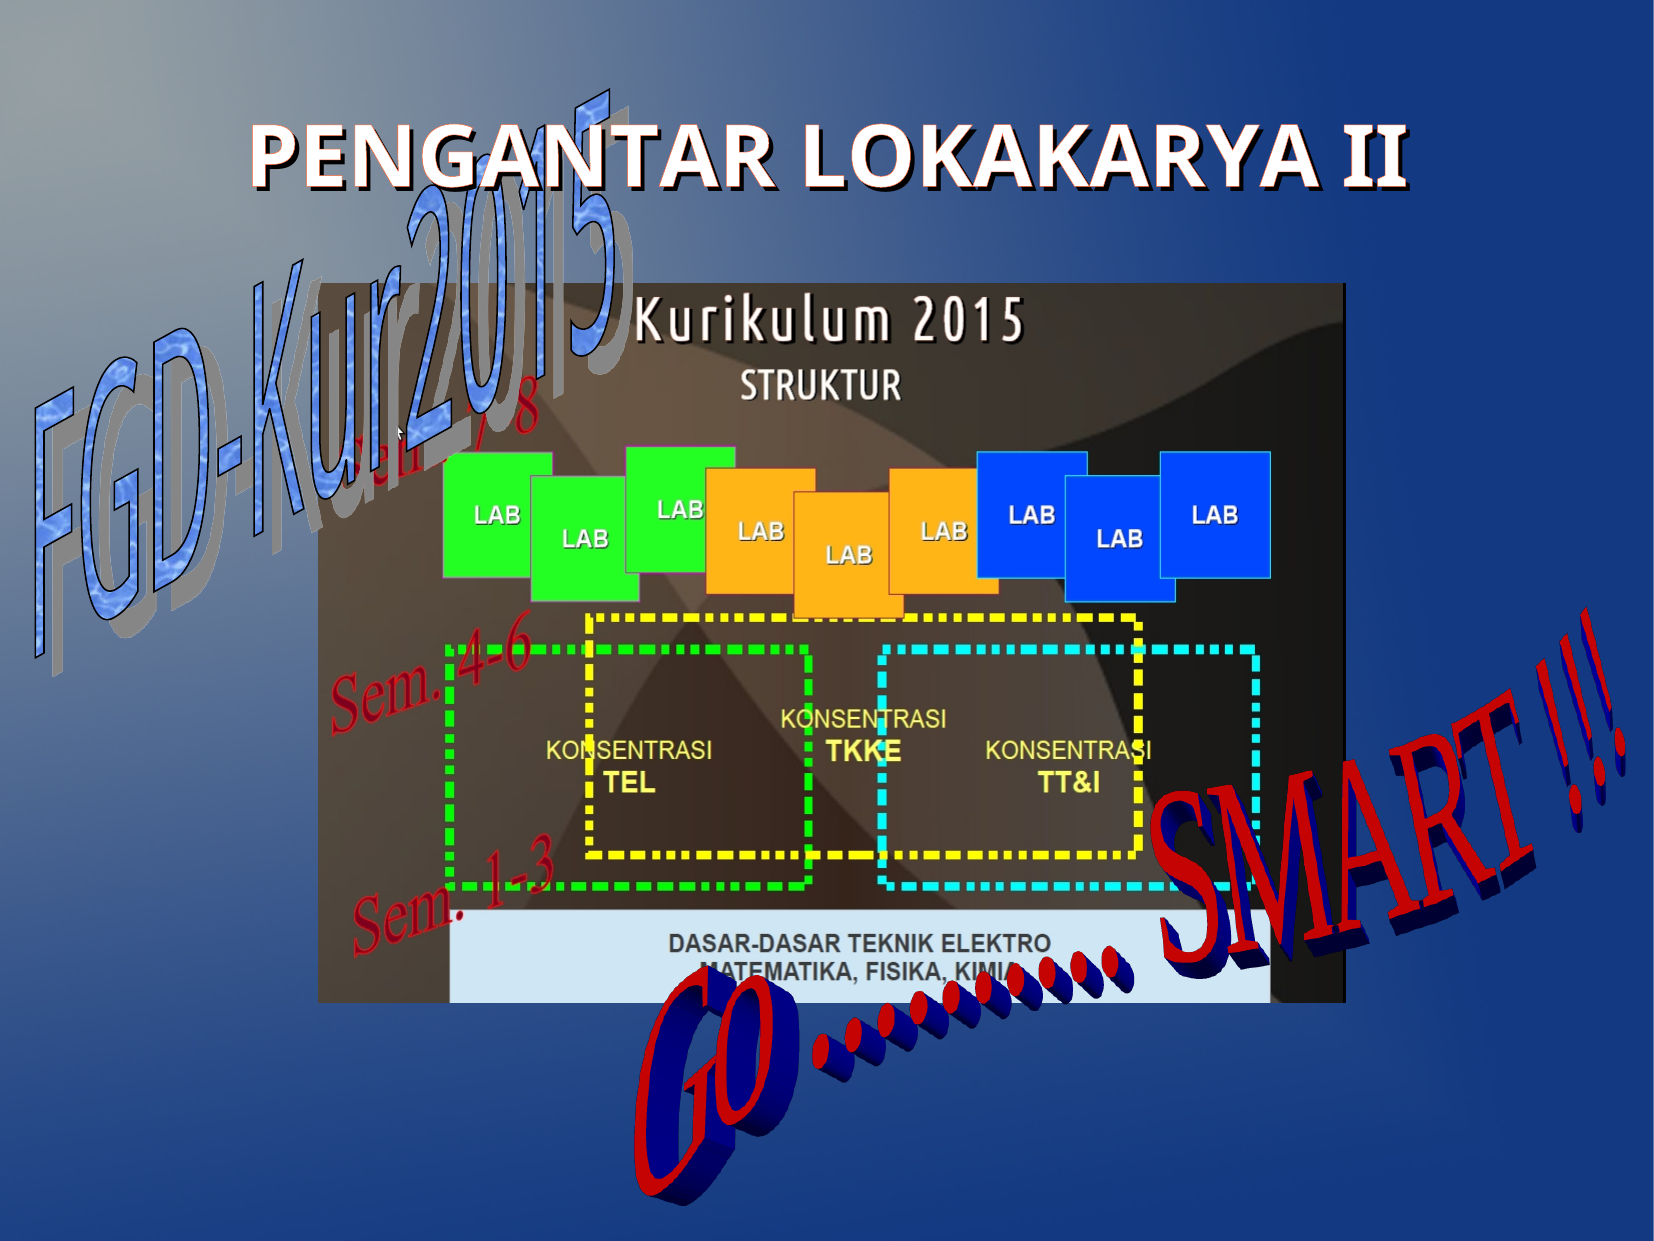

# PENGANTAR LOKAKARYA II
FGD-Kur2015
Go .......... SMART !!!